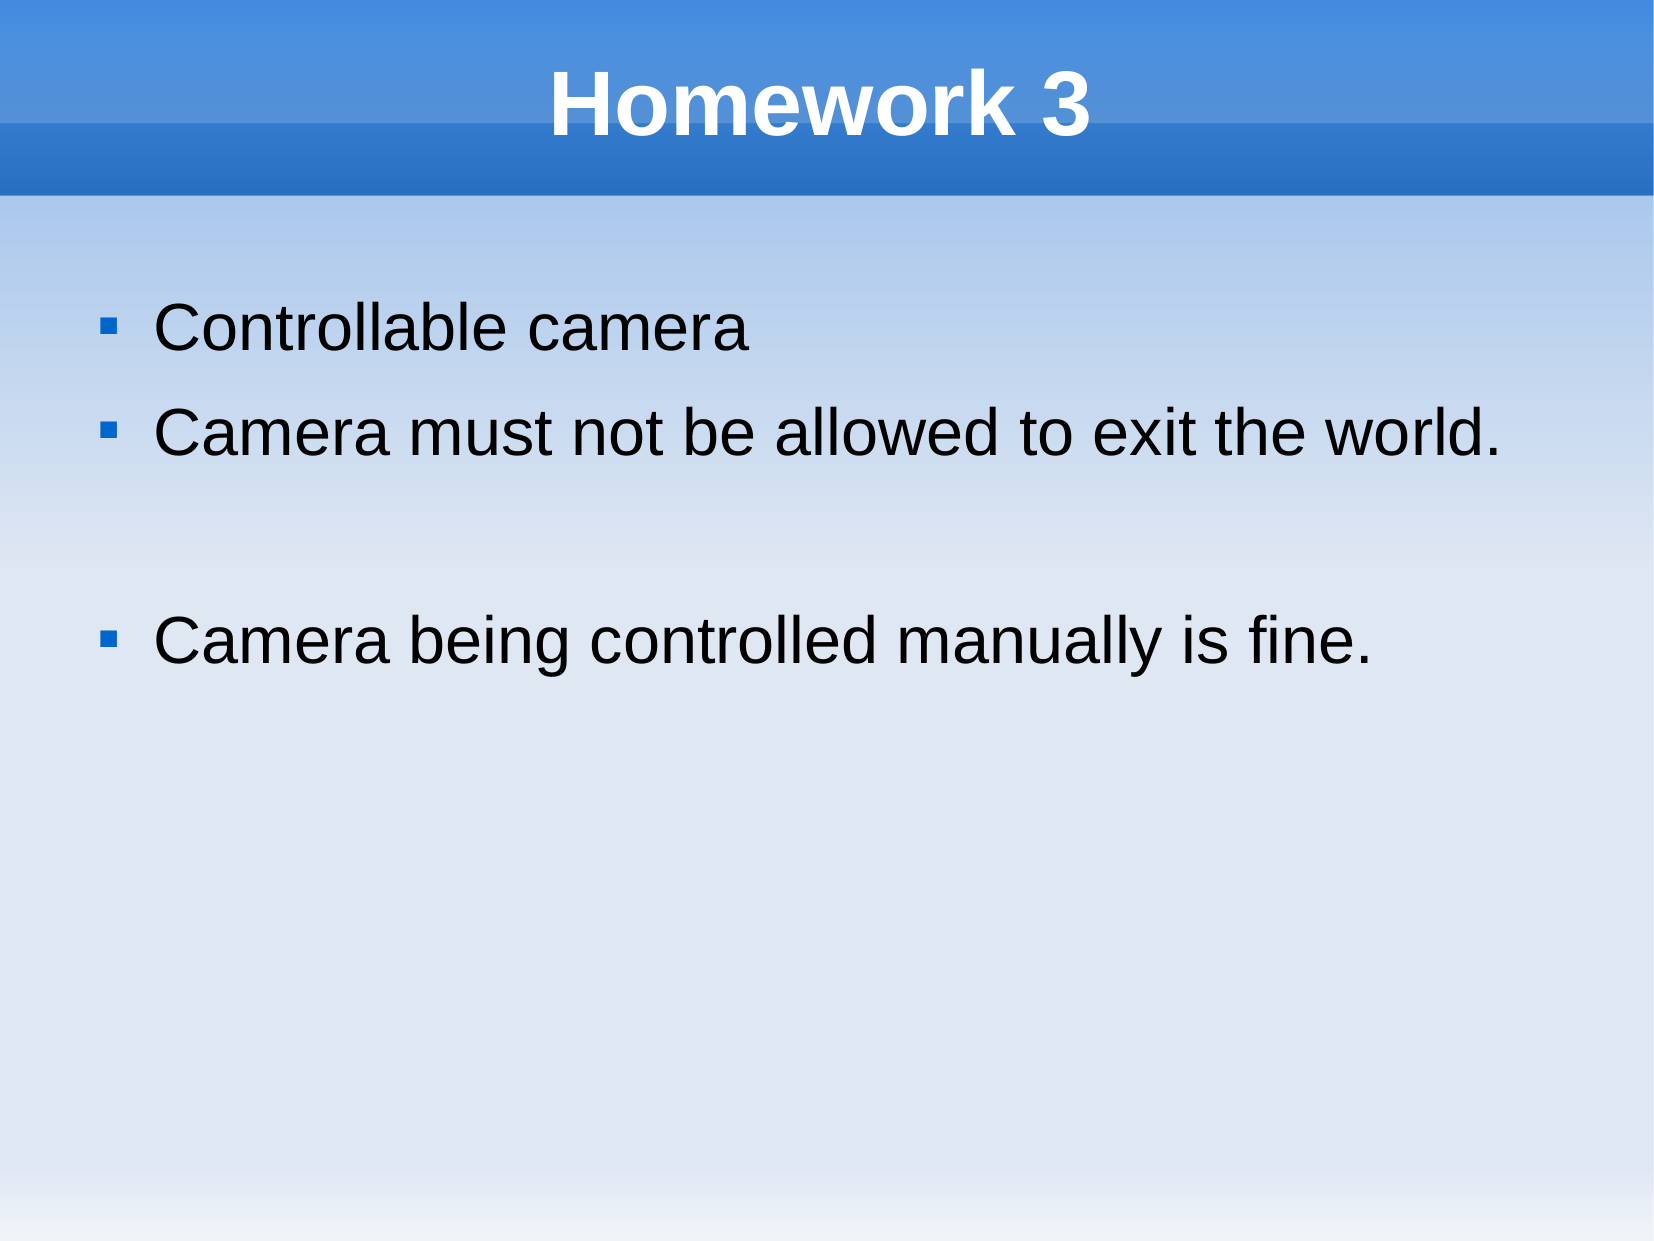

# Homework 3
Controllable camera
Camera must not be allowed to exit the world.
Camera being controlled manually is fine.